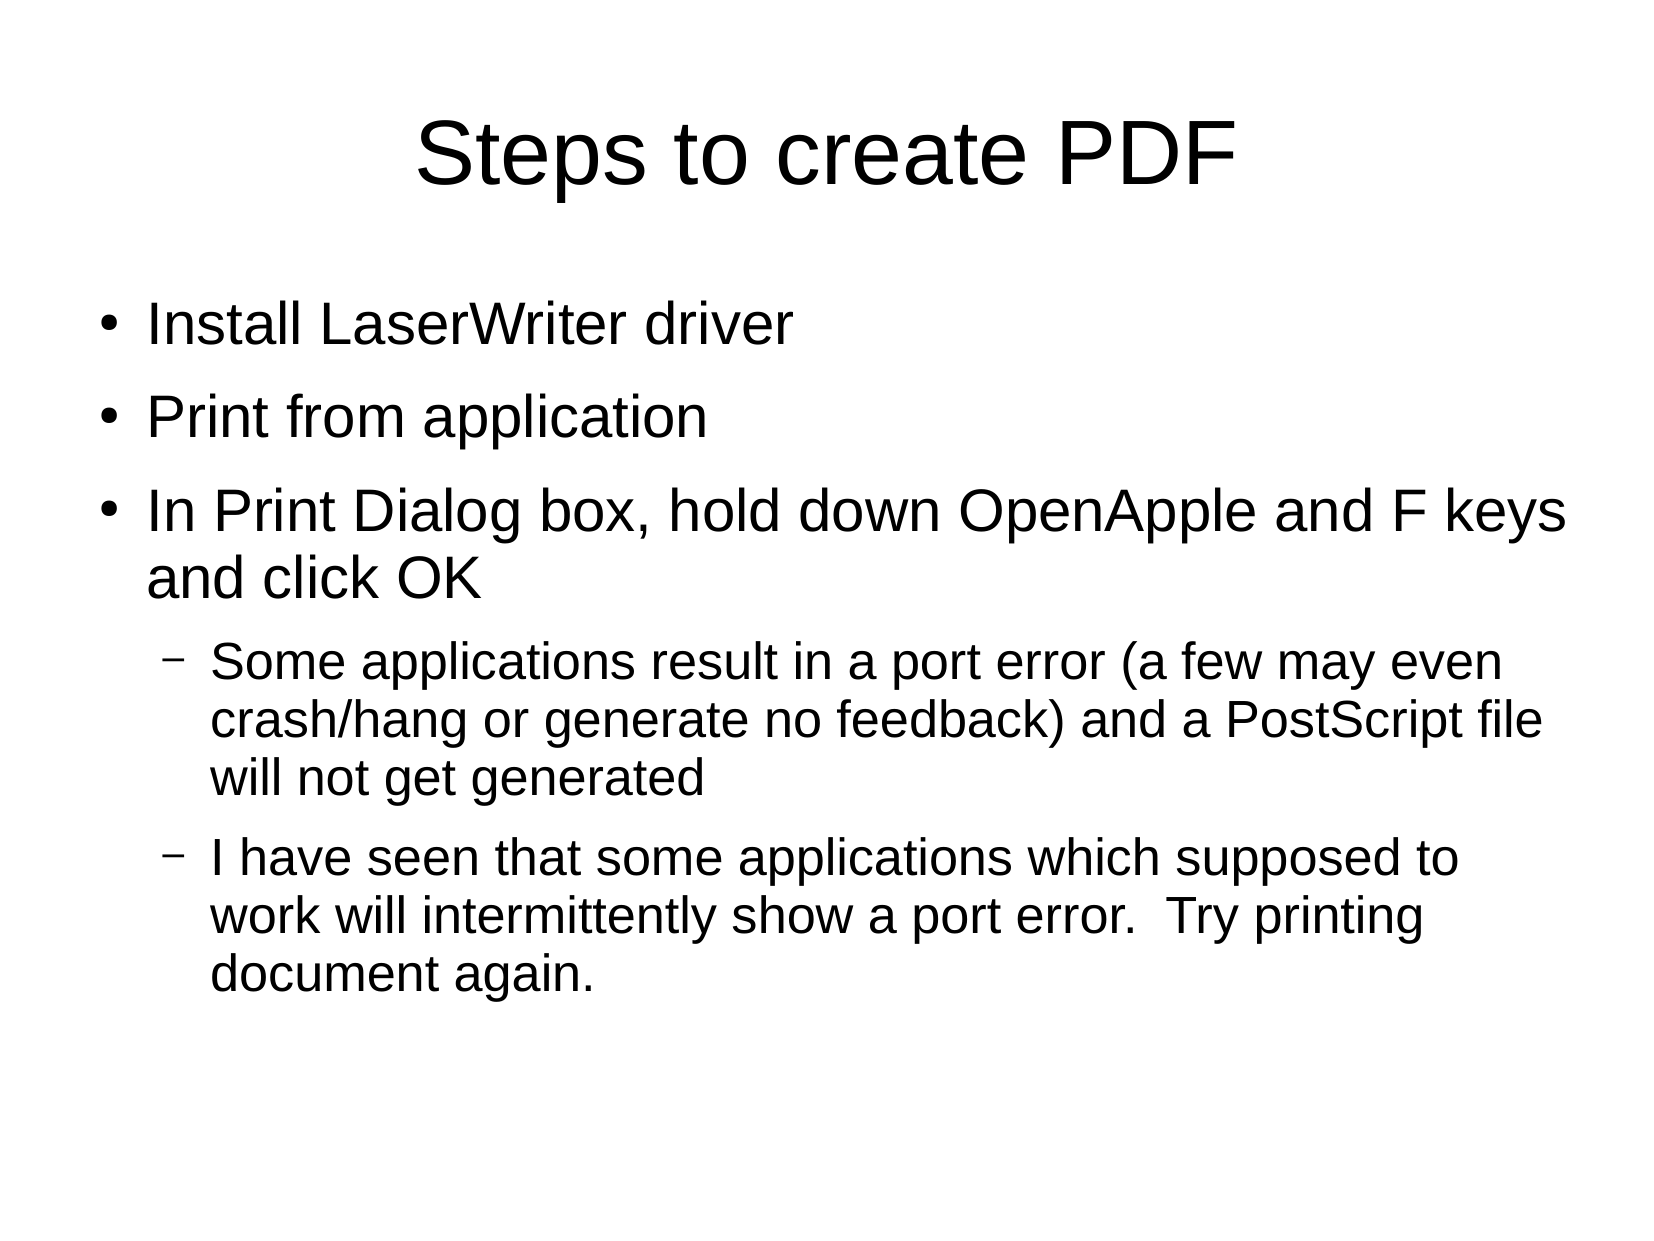

# Steps to create PDF
Install LaserWriter driver
Print from application
In Print Dialog box, hold down OpenApple and F keys and click OK
Some applications result in a port error (a few may even crash/hang or generate no feedback) and a PostScript file will not get generated
I have seen that some applications which supposed to work will intermittently show a port error. Try printing document again.